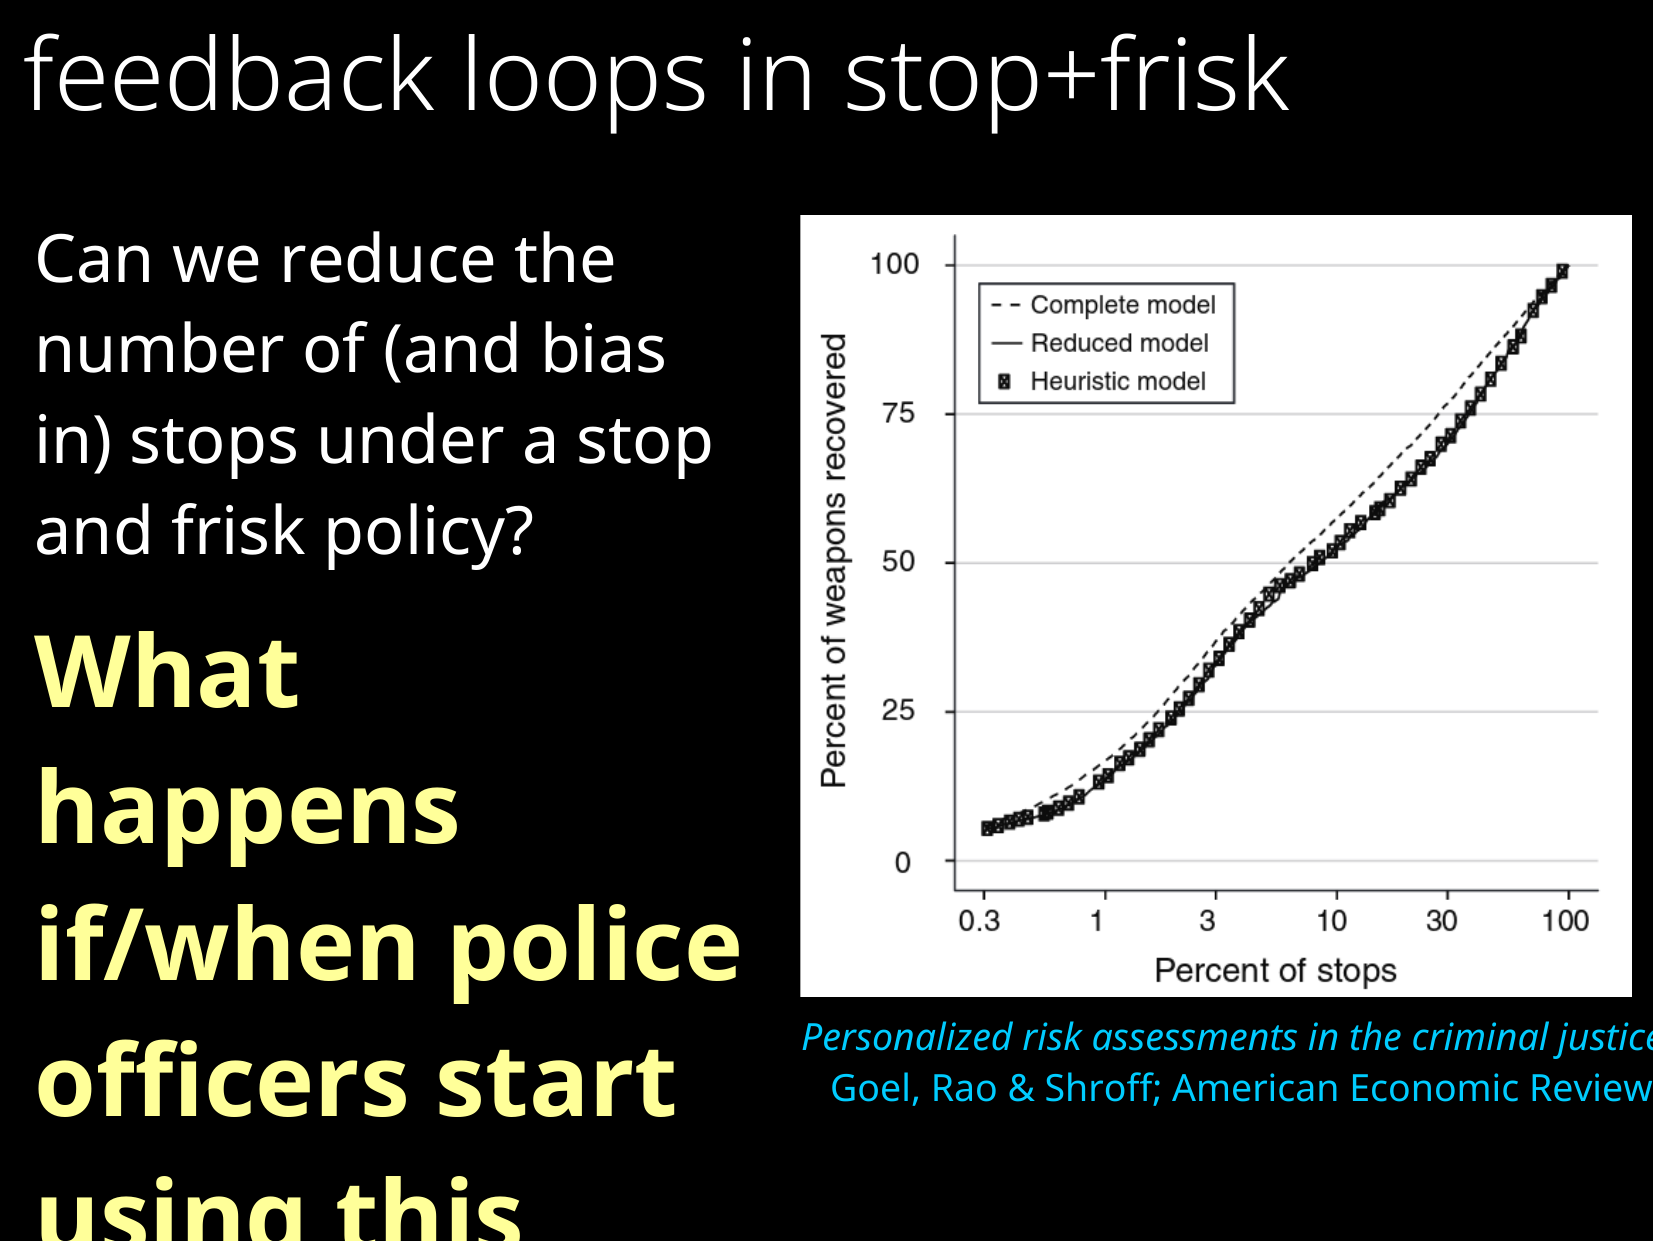

# feedback loops in stop+frisk
Can we reduce the number of (and bias in) stops under a stop and frisk policy?
What happens if/when police officers start using this system?
Personalized risk assessments in the criminal justice system
Goel, Rao & Shroff; American Economic Review, 2016